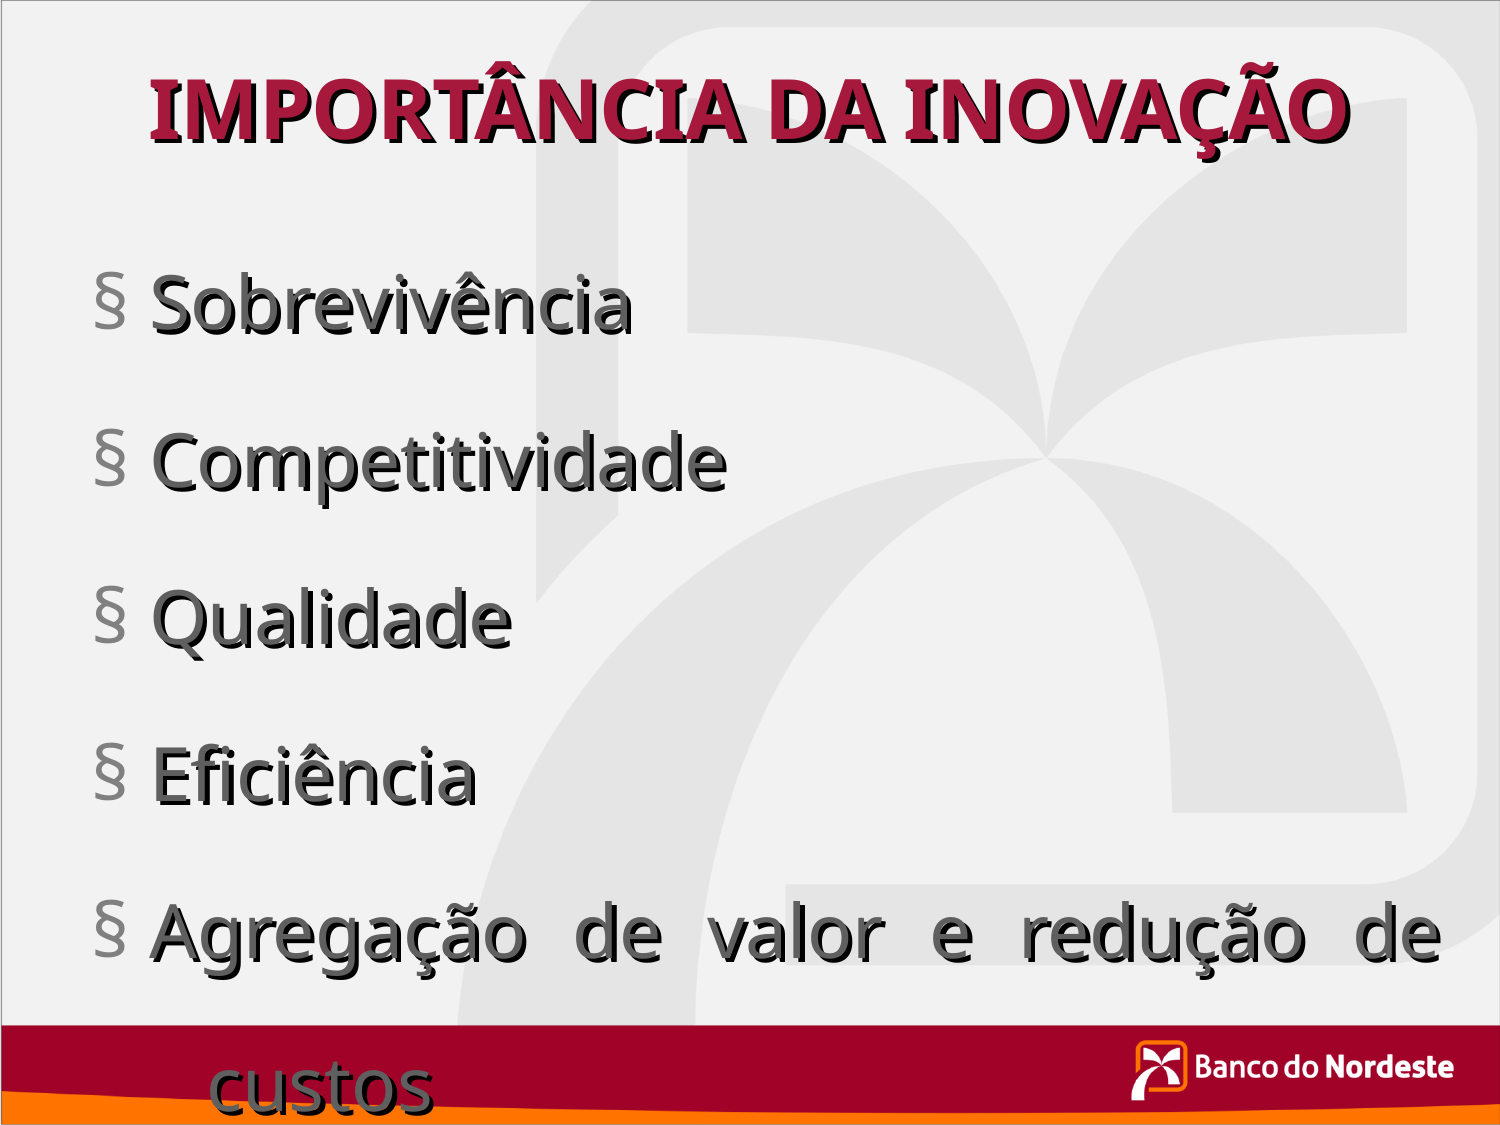

IMPORTÂNCIA DA INOVAÇÃO
Sobrevivência
Competitividade
Qualidade
Eficiência
Agregação de valor e redução de custos